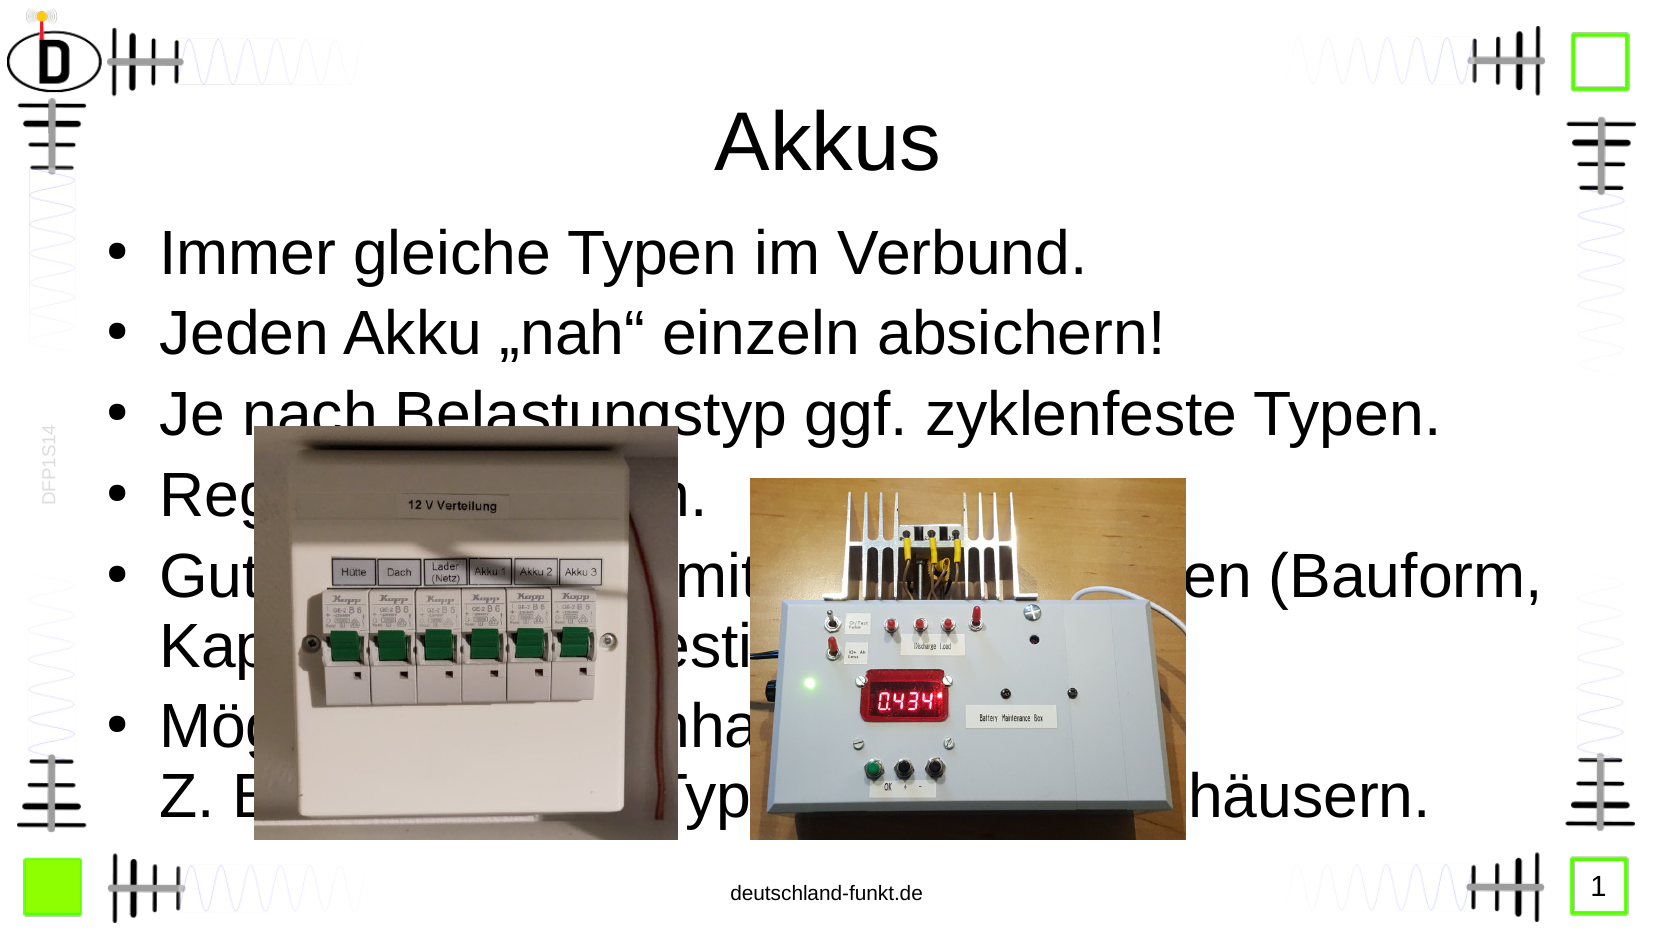

# Akkus
Immer gleiche Typen im Verbund.
Jeden Akku „nah“ einzeln absichern!
Je nach Belastungstyp ggf. zyklenfeste Typen.
Regelmäßig prüfen.
Guten Lieferanten mit Auswahl nehmen (Bauform, Kapazität, Zyklenfestigkeit).
Möglichst auf Nachhaltigkeit achten:
Z. B. Gebrauchte Typen aus Krankenhäusern.
DFP1S14